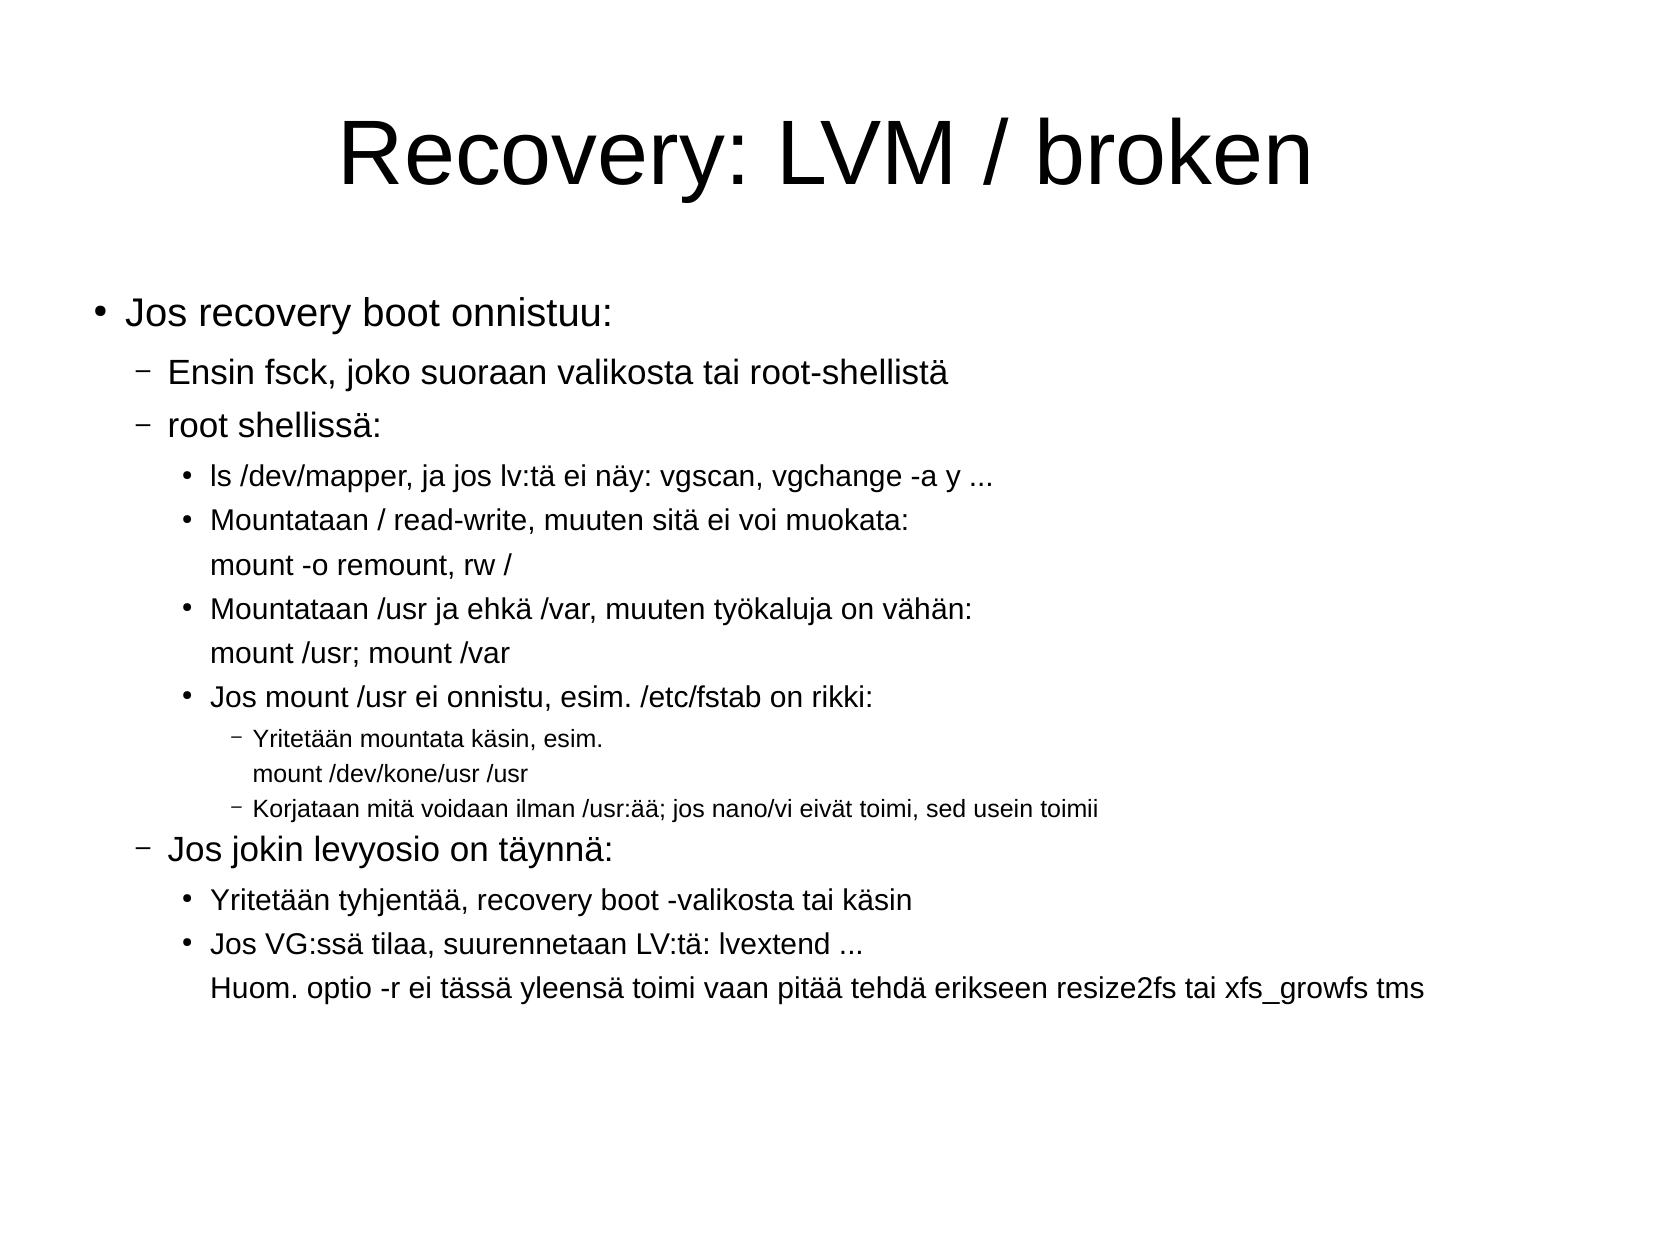

# Recovery: LVM / broken
Jos recovery boot onnistuu:
Ensin fsck, joko suoraan valikosta tai root-shellistä
root shellissä:
ls /dev/mapper, ja jos lv:tä ei näy: vgscan, vgchange -a y ...
Mountataan / read-write, muuten sitä ei voi muokata:
mount -o remount, rw /
Mountataan /usr ja ehkä /var, muuten työkaluja on vähän:
mount /usr; mount /var
Jos mount /usr ei onnistu, esim. /etc/fstab on rikki:
Yritetään mountata käsin, esim.
mount /dev/kone/usr /usr
Korjataan mitä voidaan ilman /usr:ää; jos nano/vi eivät toimi, sed usein toimii
Jos jokin levyosio on täynnä:
Yritetään tyhjentää, recovery boot -valikosta tai käsin
Jos VG:ssä tilaa, suurennetaan LV:tä: lvextend ...
Huom. optio -r ei tässä yleensä toimi vaan pitää tehdä erikseen resize2fs tai xfs_growfs tms